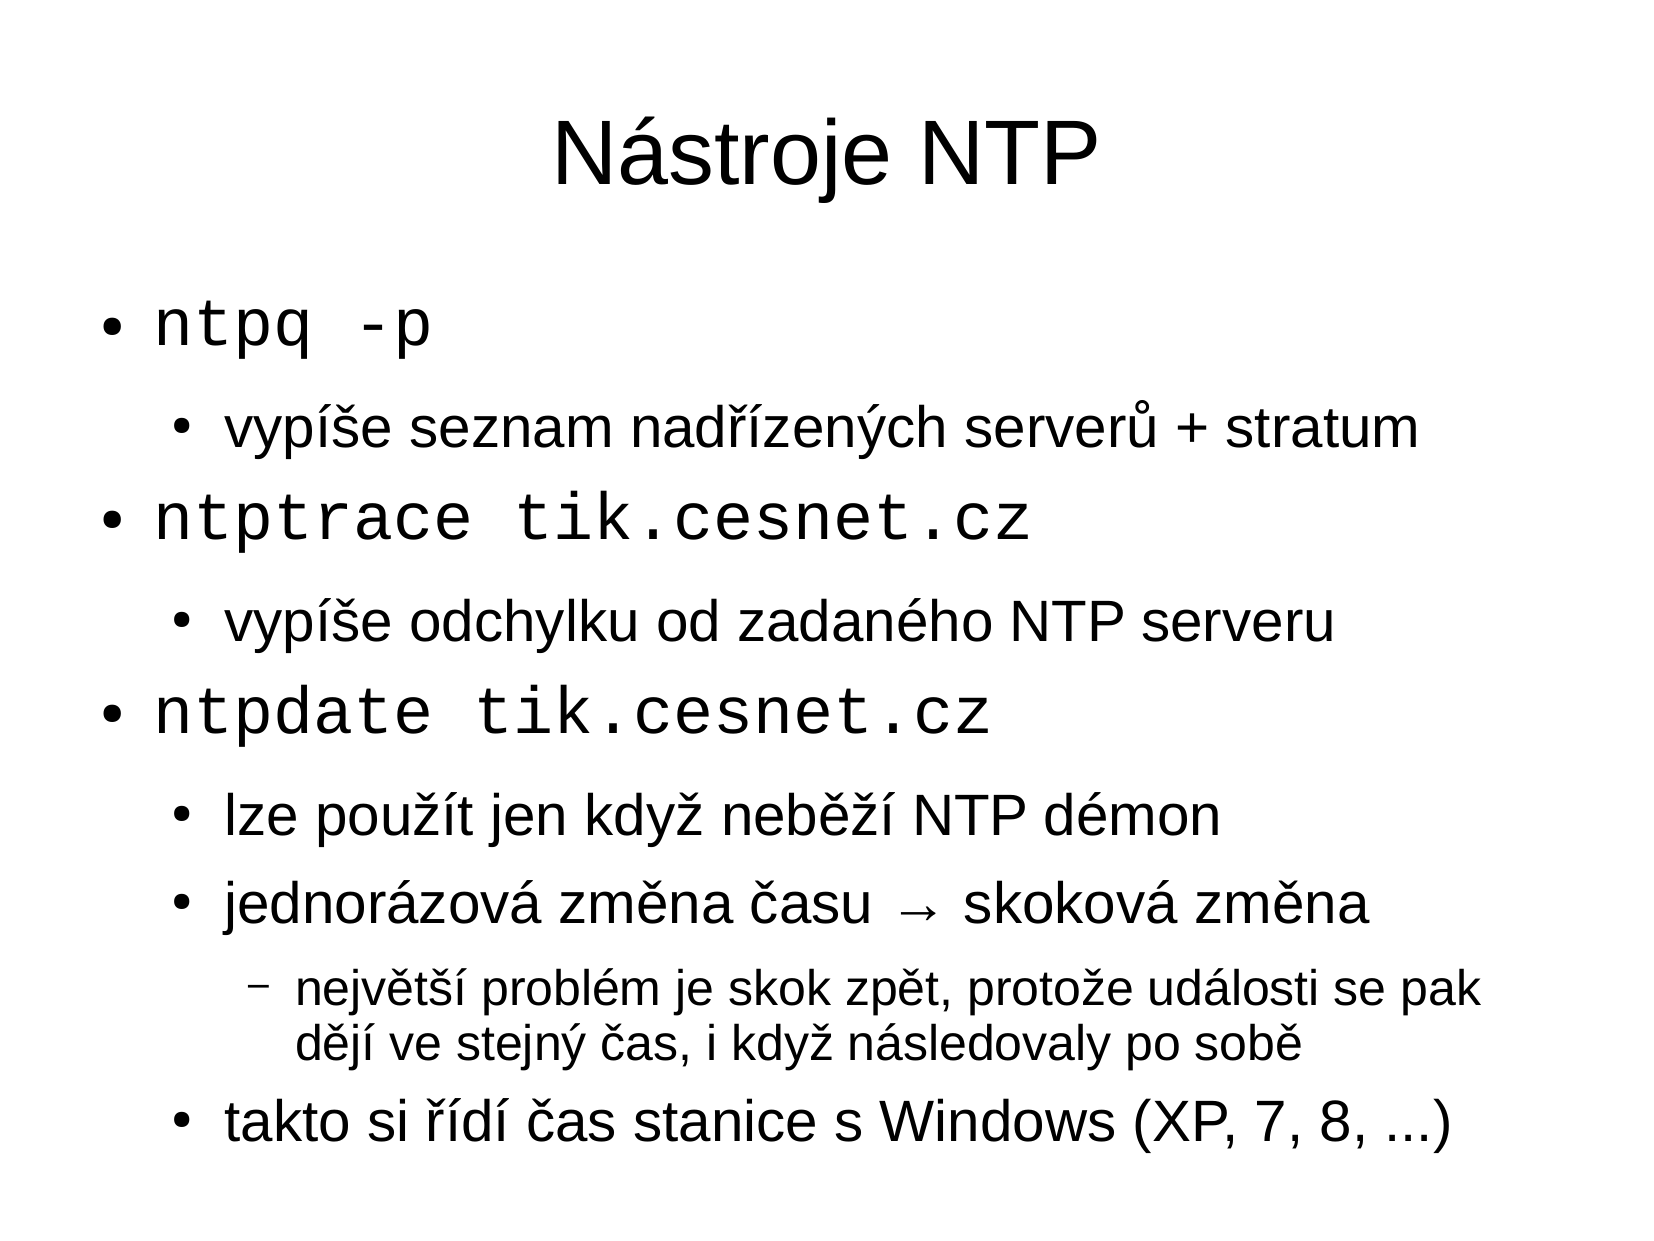

# Nástroje NTP
ntpq -p
vypíše seznam nadřízených serverů + stratum
ntptrace tik.cesnet.cz
vypíše odchylku od zadaného NTP serveru
ntpdate tik.cesnet.cz
lze použít jen když neběží NTP démon
jednorázová změna času → skoková změna
největší problém je skok zpět, protože události se pak dějí ve stejný čas, i když následovaly po sobě
takto si řídí čas stanice s Windows (XP, 7, 8, ...)